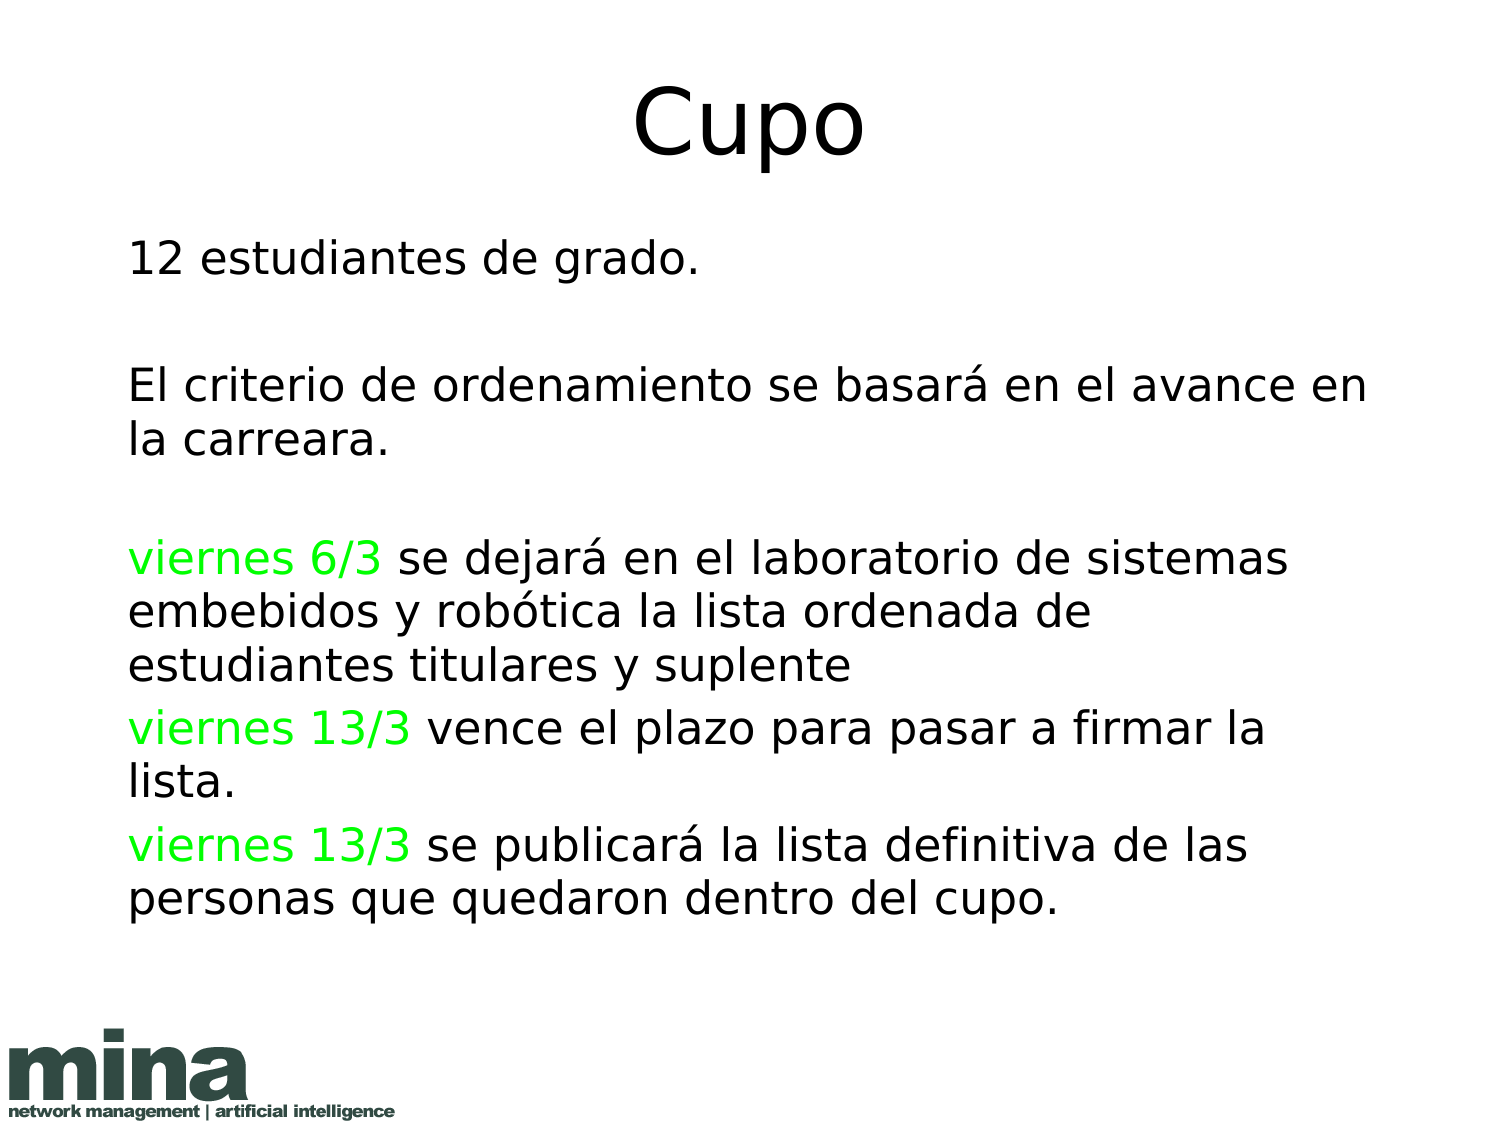

# Cupo
12 estudiantes de grado.
El criterio de ordenamiento se basará en el avance en la carreara.
viernes 6/3 se dejará en el laboratorio de sistemas embebidos y robótica la lista ordenada de estudiantes titulares y suplente
viernes 13/3 vence el plazo para pasar a firmar la lista.
viernes 13/3 se publicará la lista definitiva de las personas que quedaron dentro del cupo.